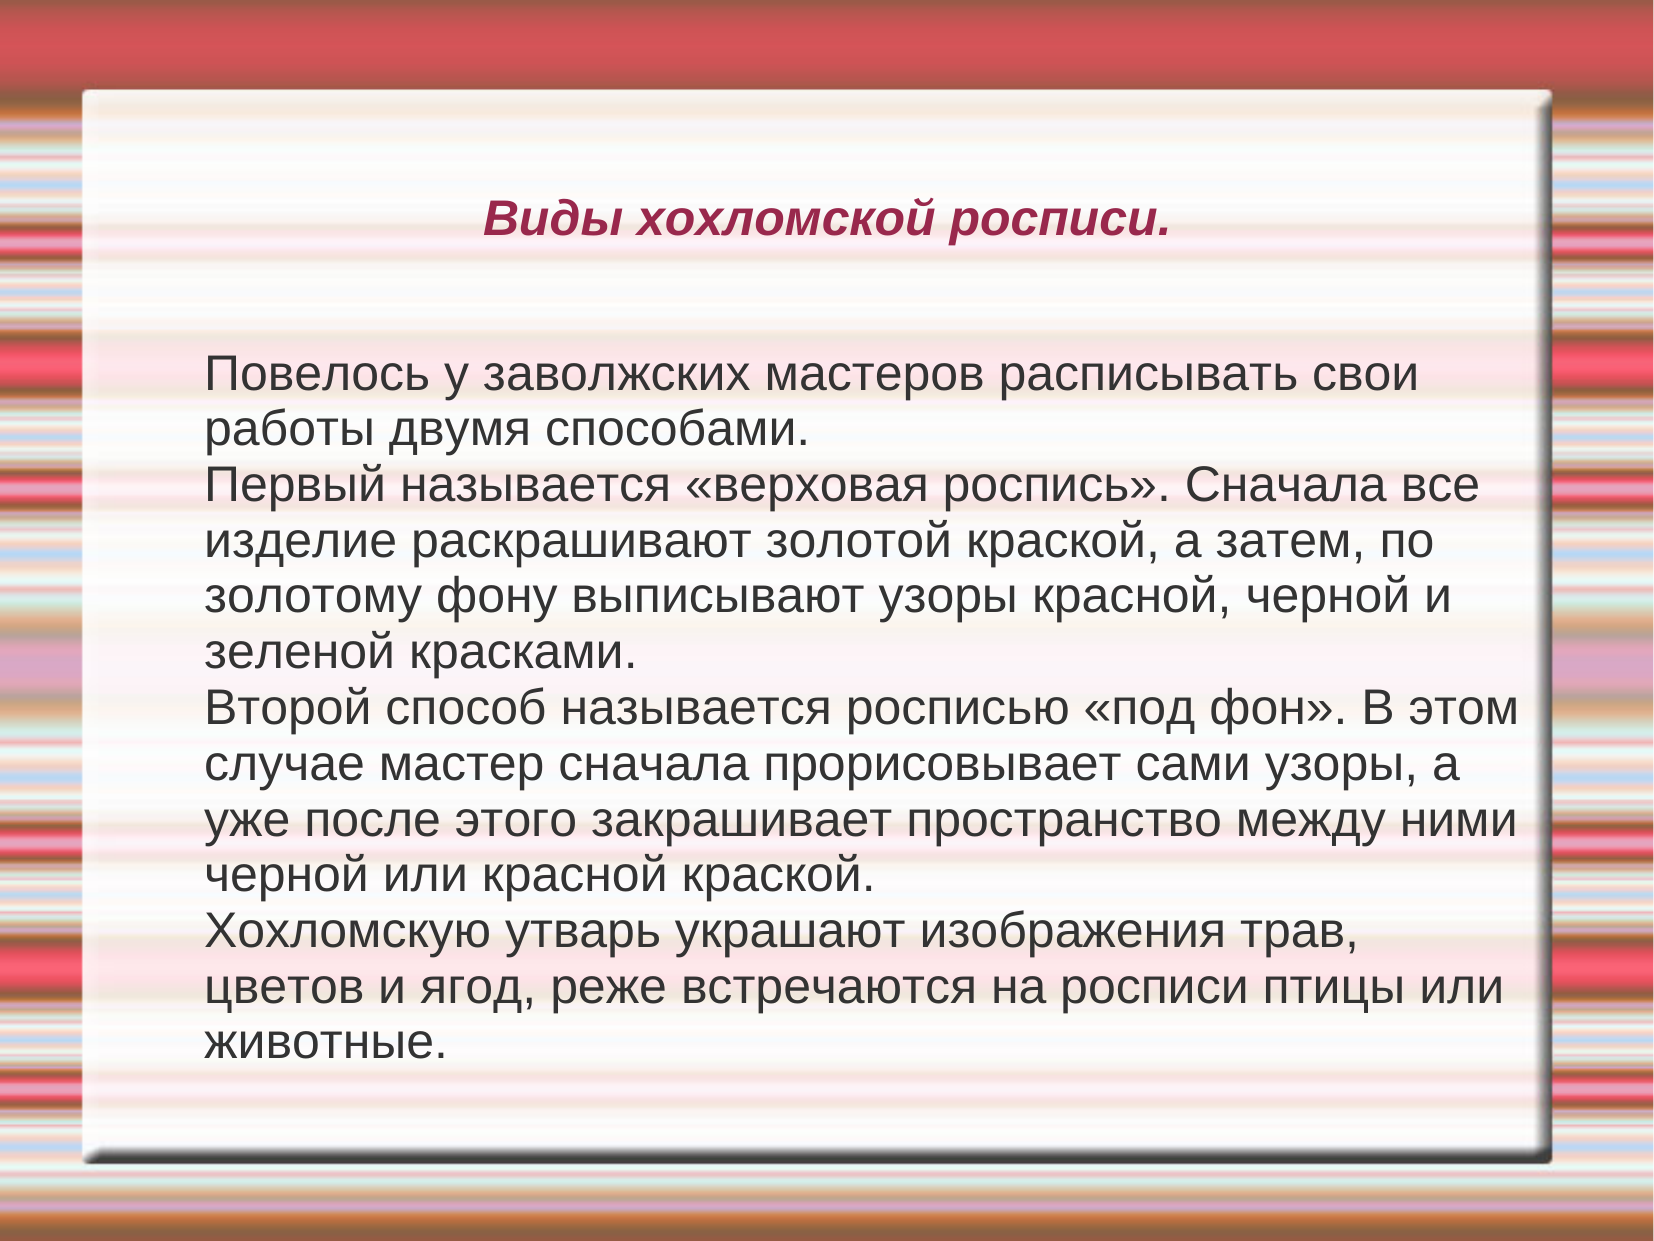

# Виды хохломской росписи.
Повелось у заволжских мастеров расписывать свои работы двумя способами.
Первый называется «верховая роспись». Сначала все изделие раскрашивают золотой краской, а затем, по золотому фону выписывают узоры красной, черной и зеленой красками.
Второй способ называется росписью «под фон». В этом случае мастер сначала прорисовывает сами узоры, а уже после этого закрашивает пространство между ними черной или красной краской.
Хохломскую утварь украшают изображения трав, цветов и ягод, реже встречаются на росписи птицы или животные.